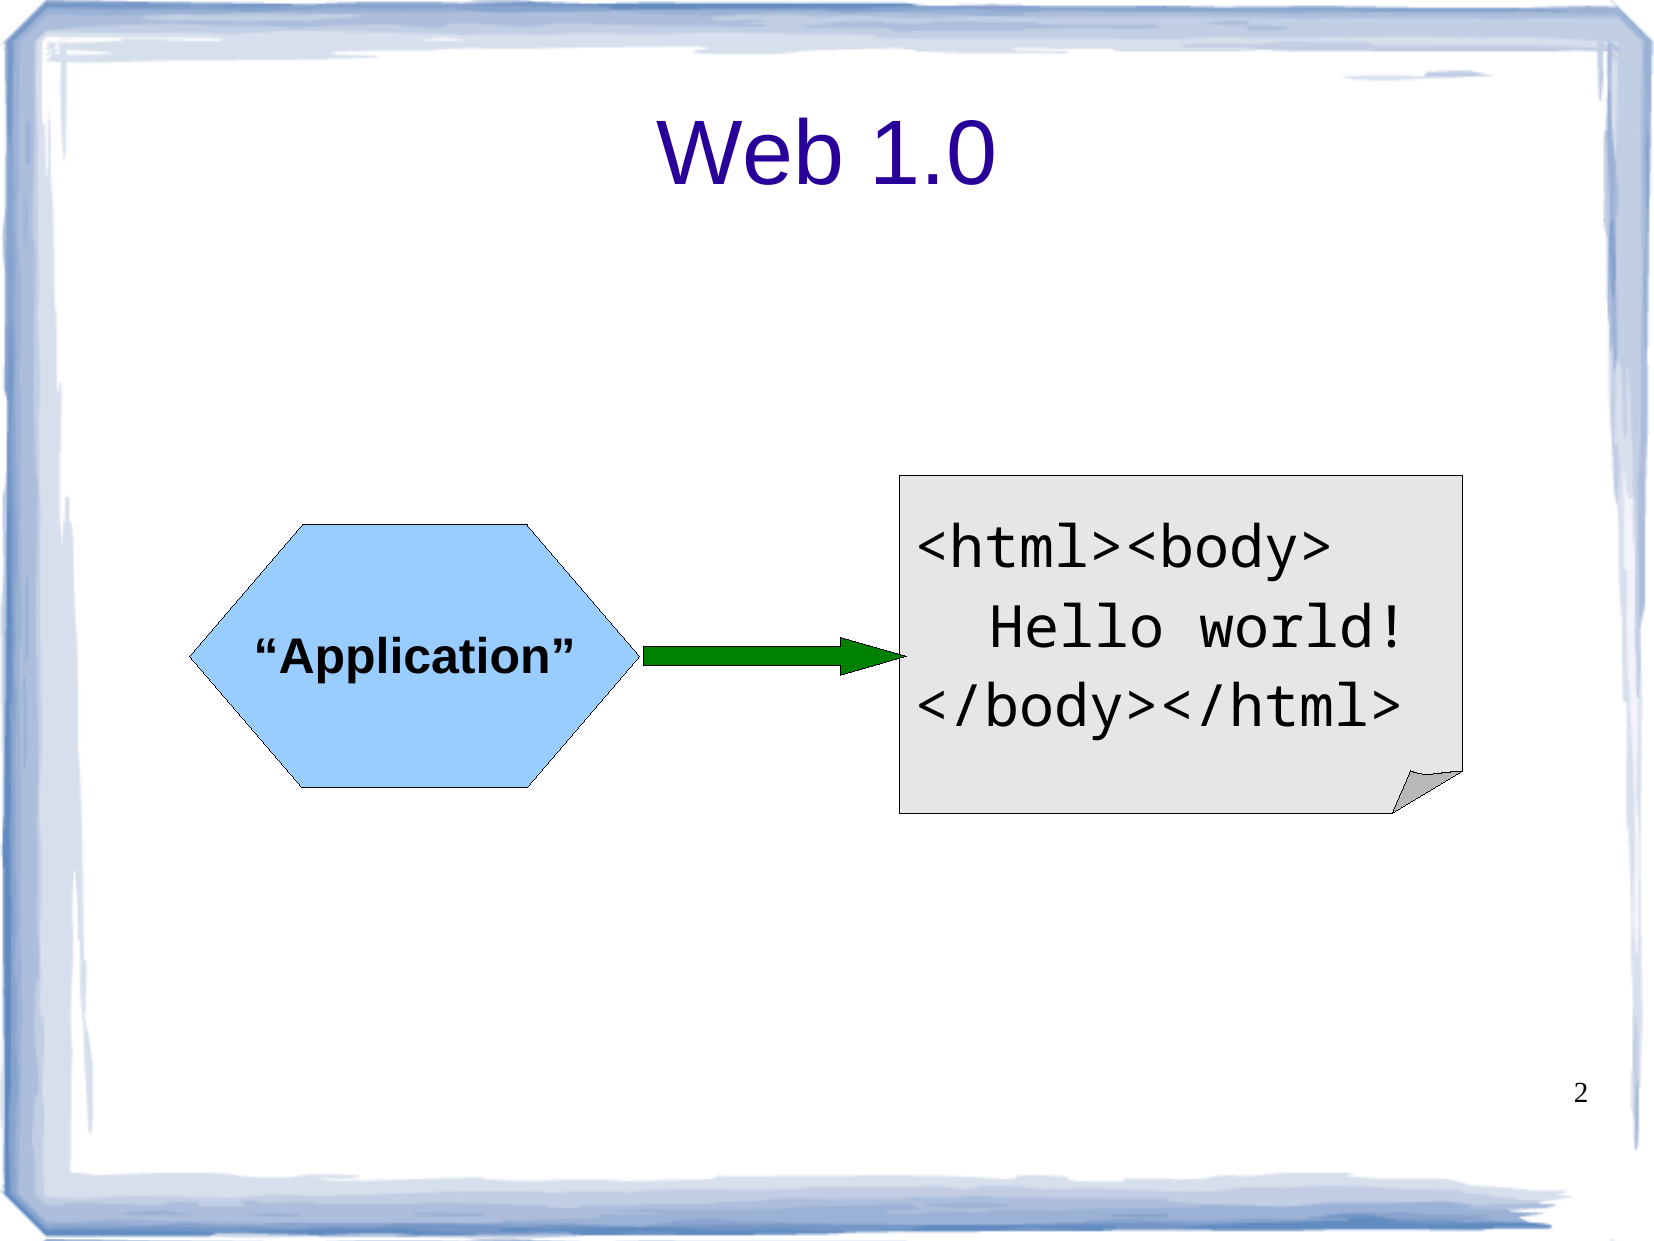

# Web 1.0
<html><body>
	Hello world!
</body></html>
“Application”
2